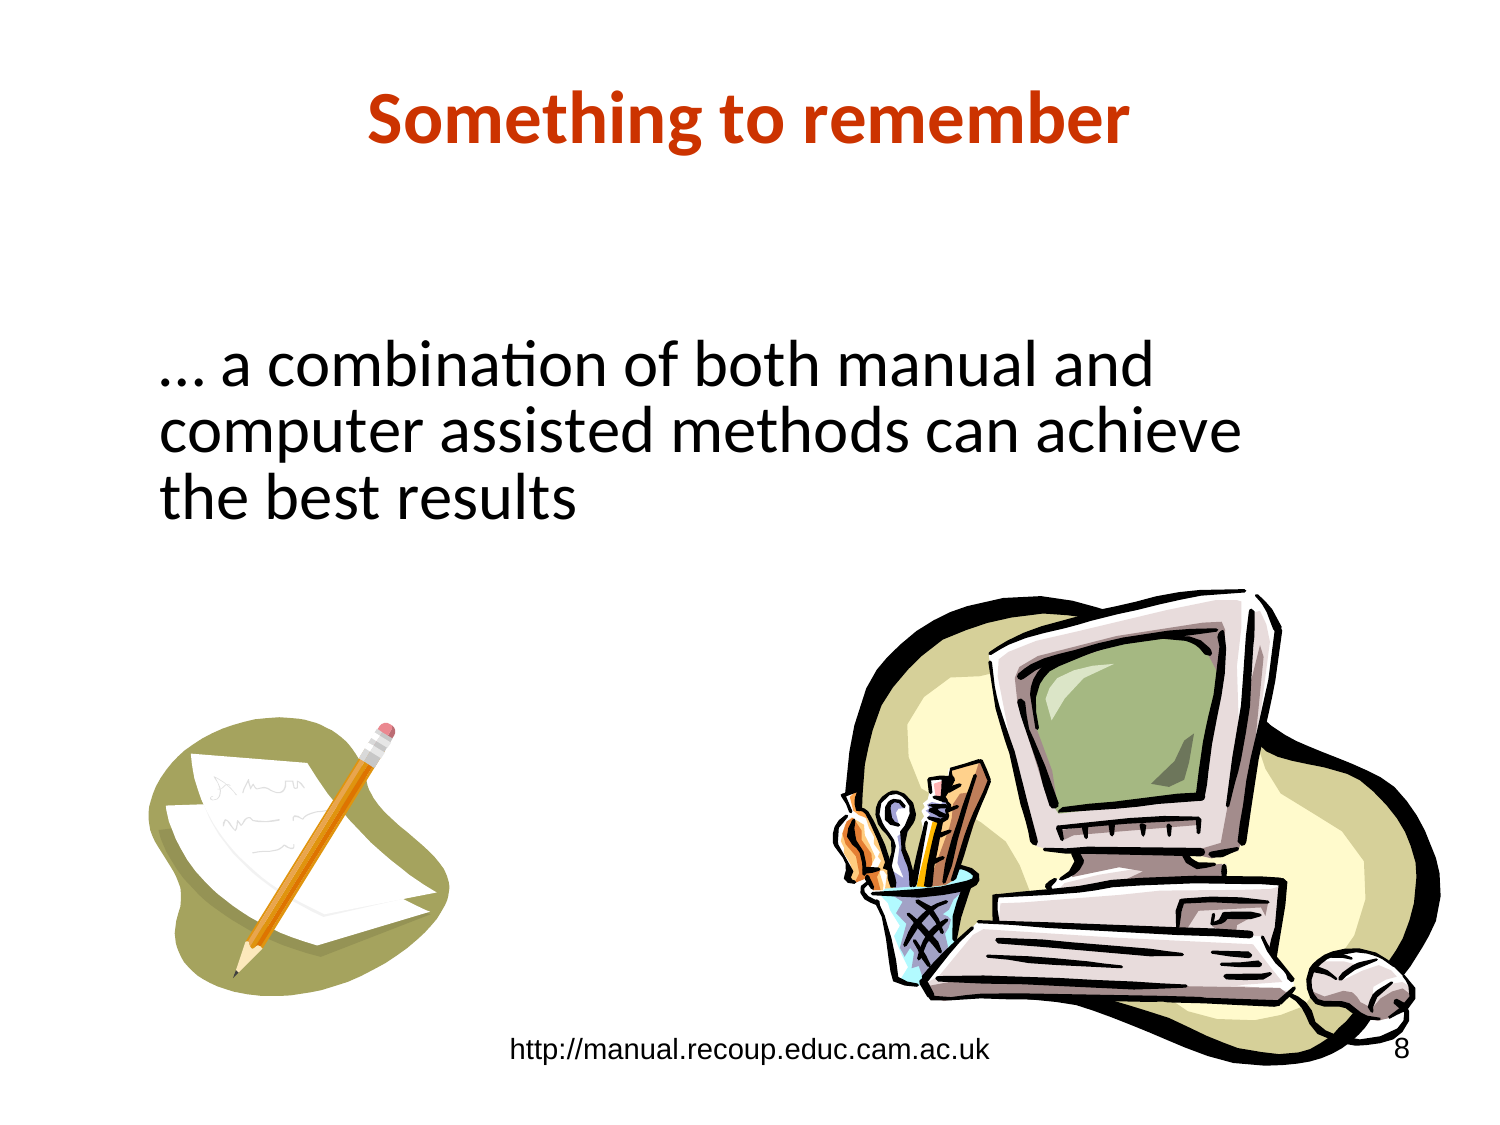

# Something to remember
	… a combination of both manual and computer assisted methods can achieve the best results
8
http://manual.recoup.educ.cam.ac.uk